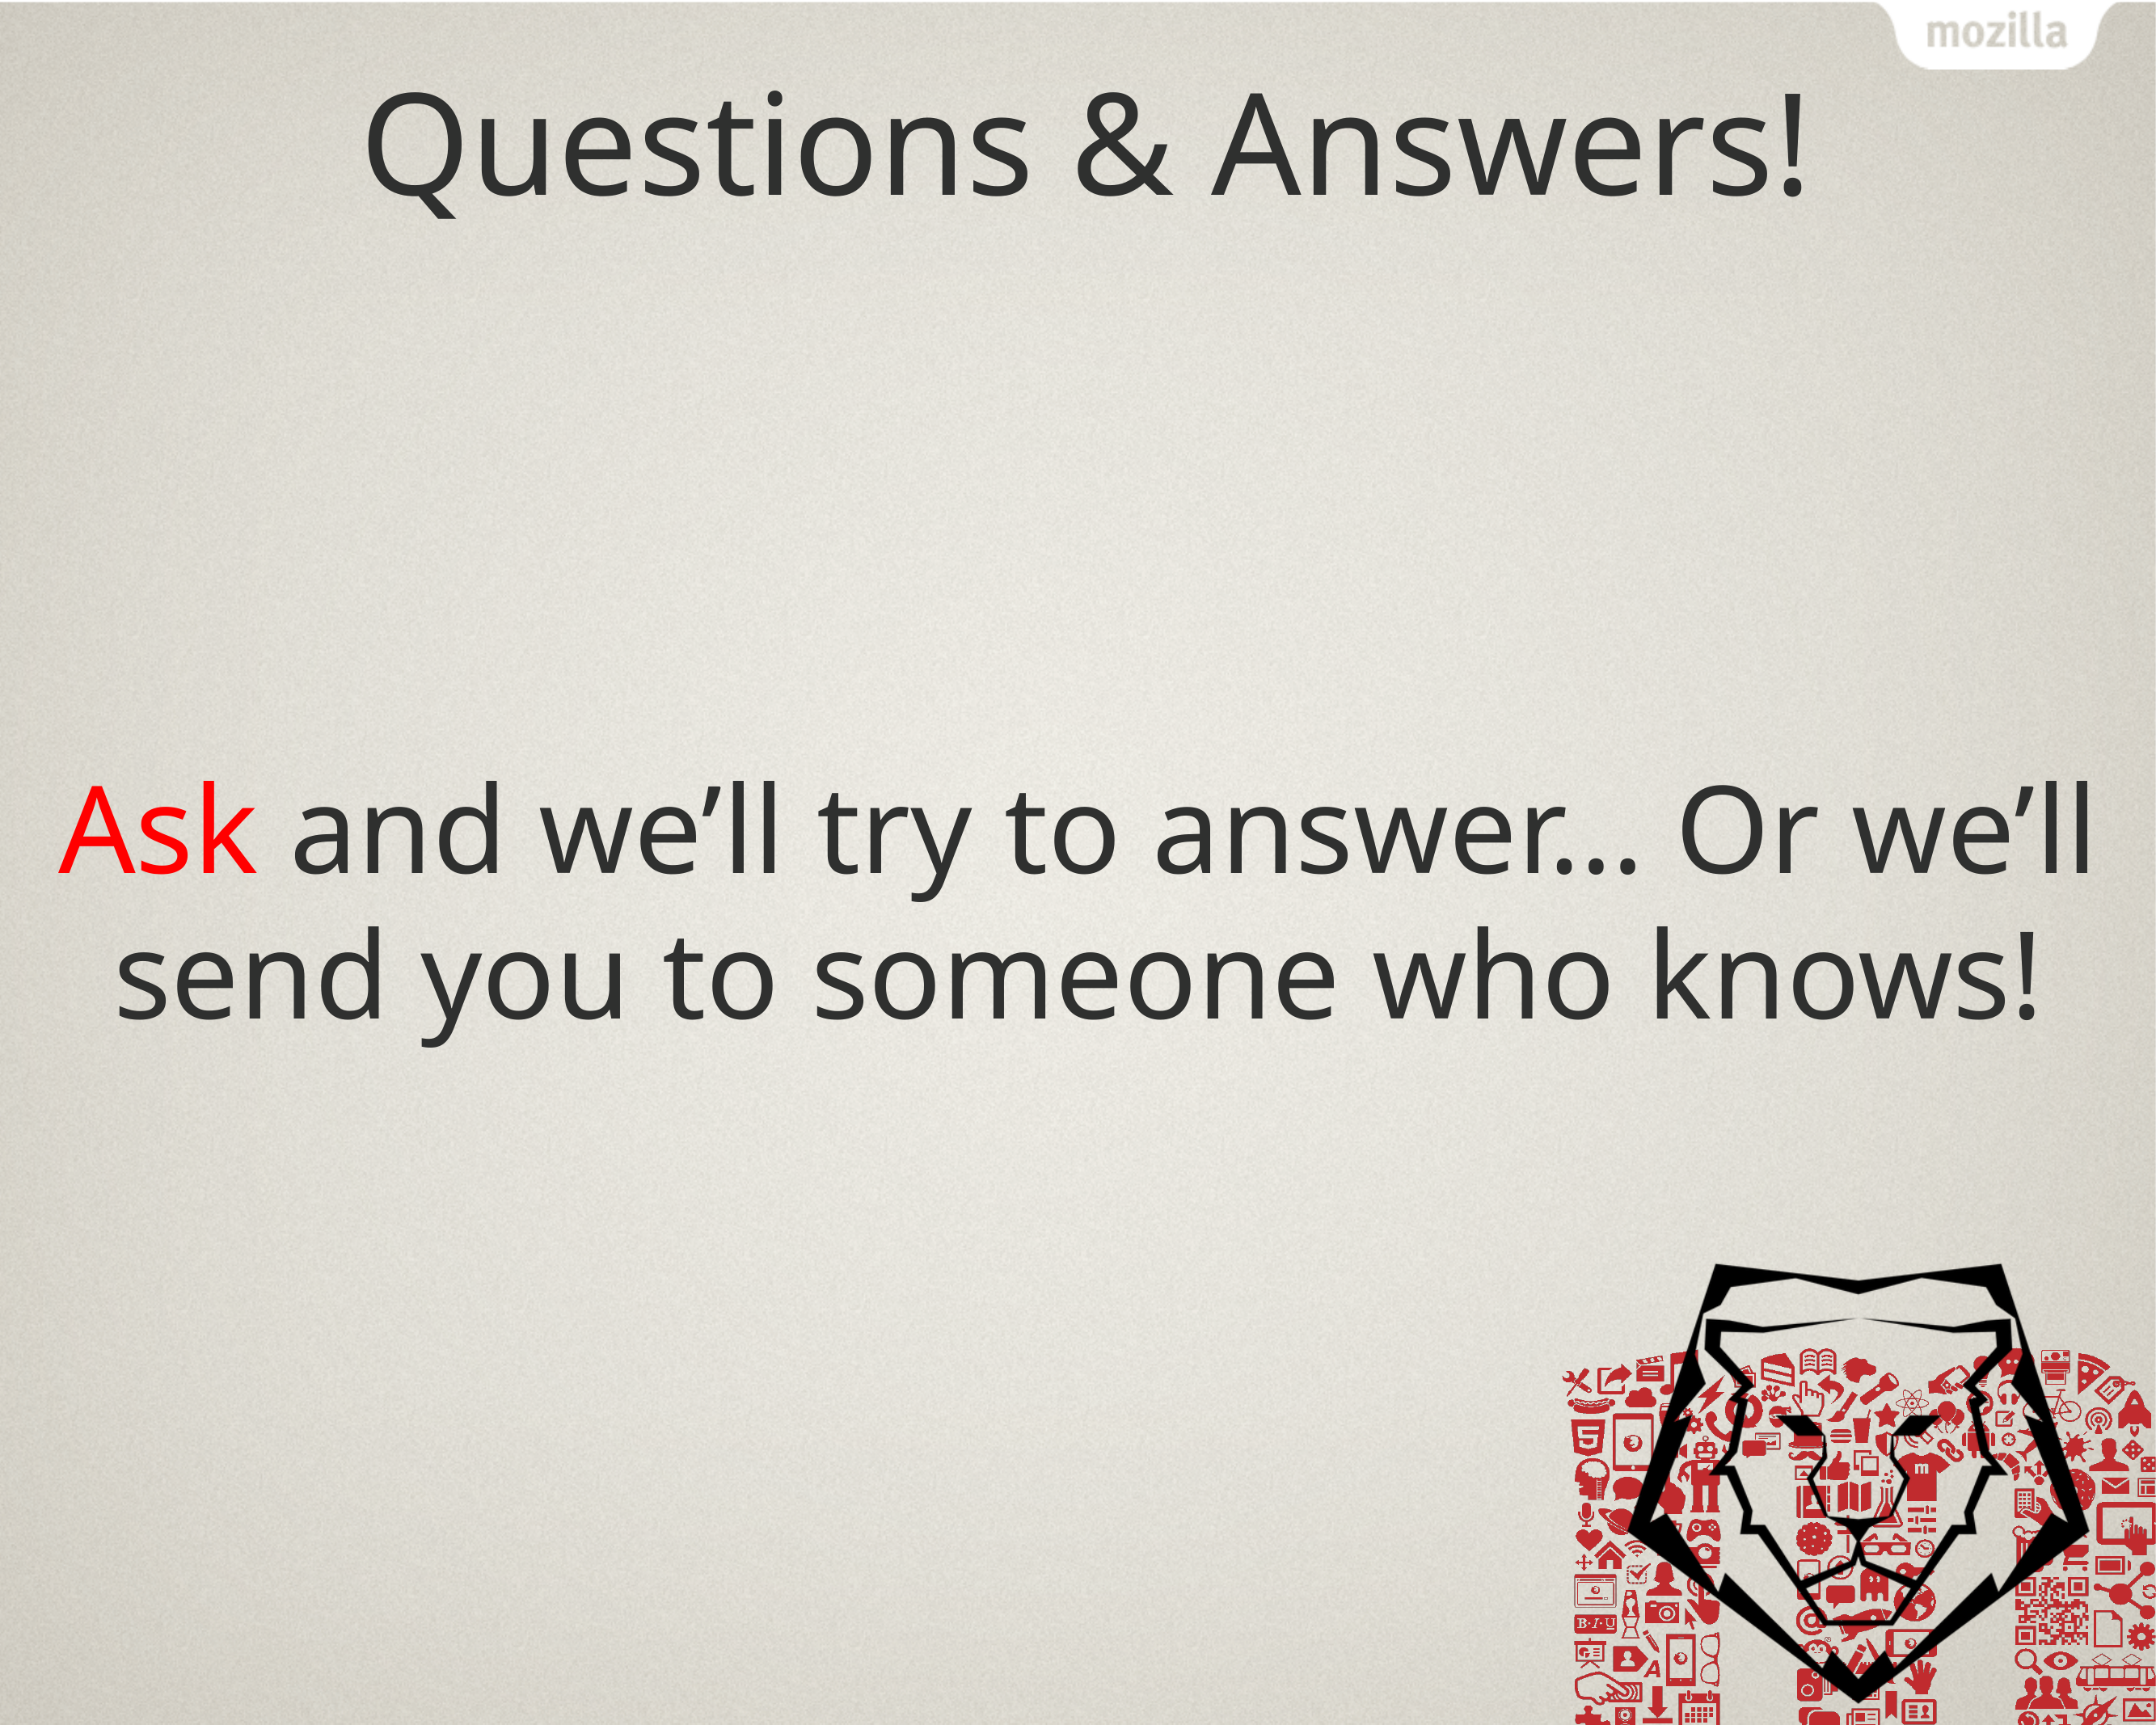

# Questions & Answers!
Ask and we’ll try to answer… Or we’ll send you to someone who knows!